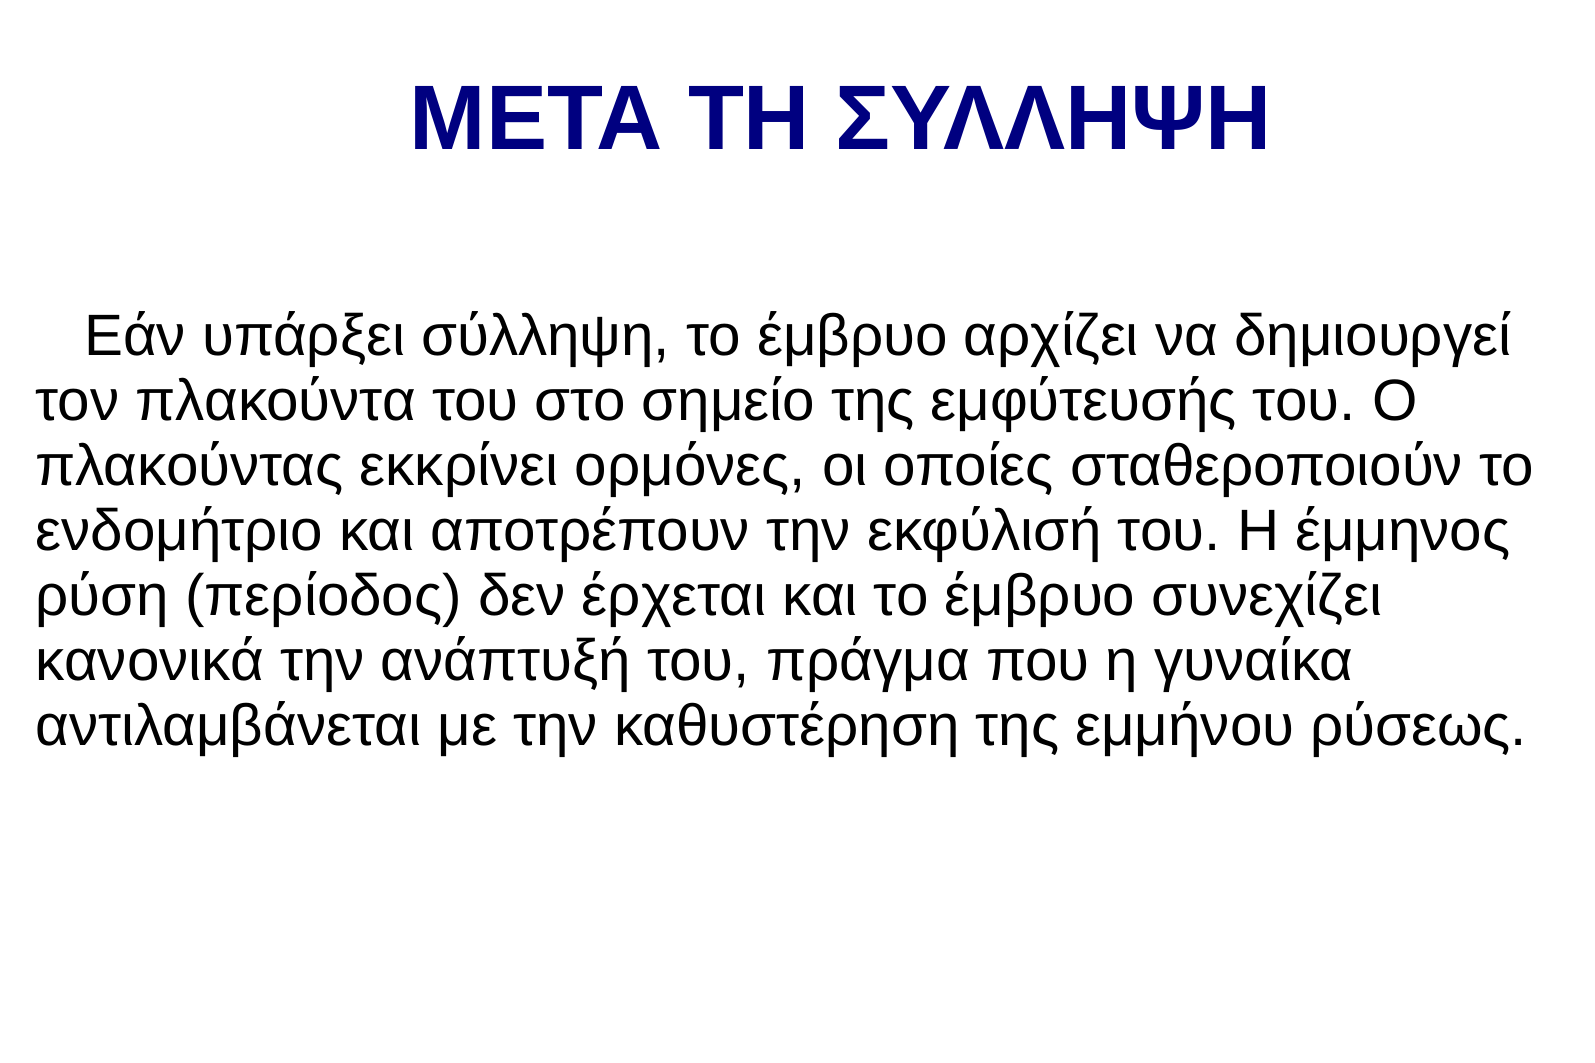

ΜΕΤΑ ΤΗ ΣΥΛΛΗΨΗ
 Εάν υπάρξει σύλληψη, το έμβρυο αρχίζει να δημιουργεί τον πλακούντα του στο σημείο της εμφύτευσής του. Ο πλακούντας εκκρίνει ορμόνες, οι οποίες σταθεροποιούν το ενδομήτριο και αποτρέπουν την εκφύλισή του. Η έμμηνος ρύση (περίοδος) δεν έρχεται και το έμβρυο συνεχίζει κανονικά την ανάπτυξή του, πράγμα που η γυναίκα αντιλαμβάνεται με την καθυστέρηση της εμμήνου ρύσεως.